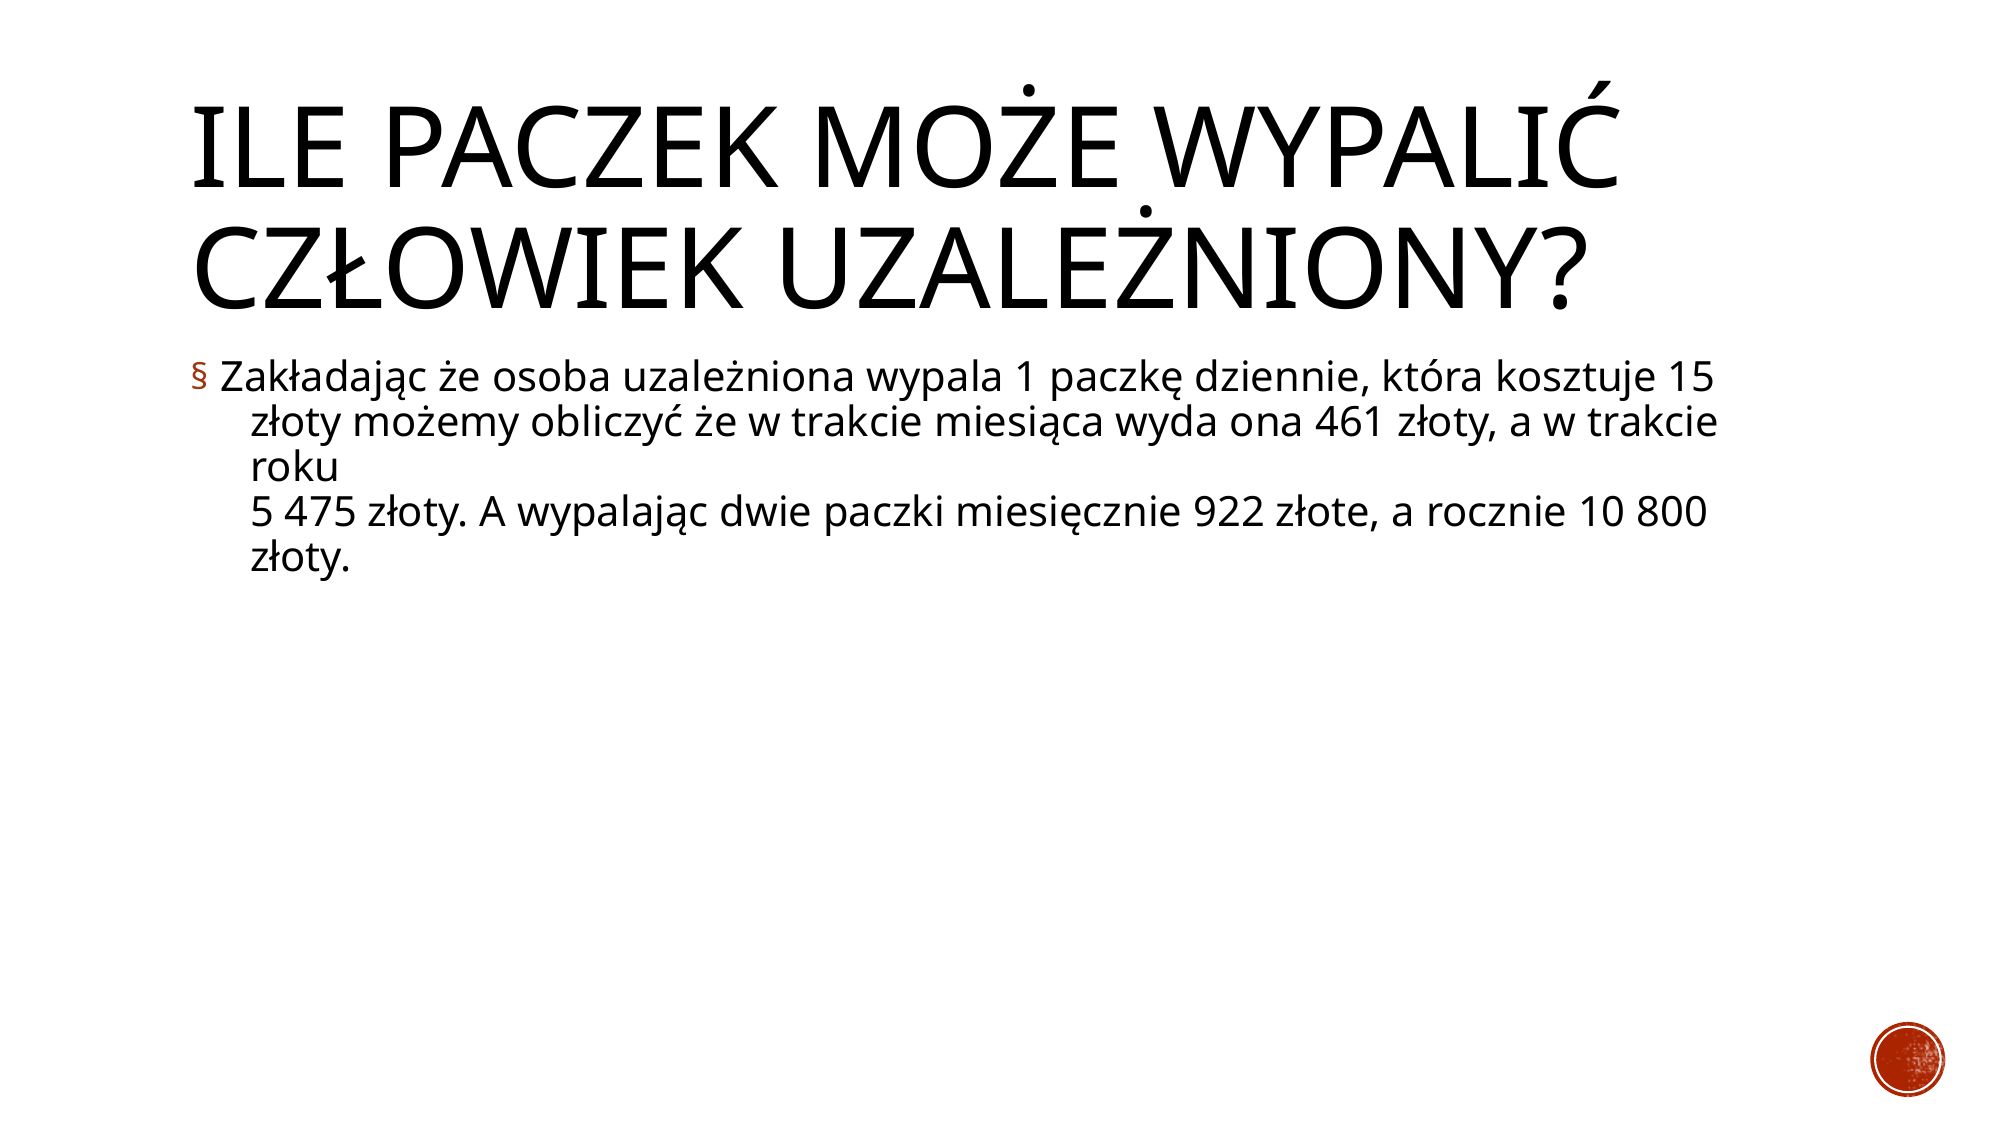

# ILE PACZEK MOŻE WYPALIĆ CZŁOWIEK UZALEŻNIONY?
Zakładając że osoba uzależniona wypala 1 paczkę dziennie, która kosztuje 15 złoty możemy obliczyć że w trakcie miesiąca wyda ona 461 złoty, a w trakcie roku
5 475 złoty. A wypalając dwie paczki miesięcznie 922 złote, a rocznie 10 800 złoty.